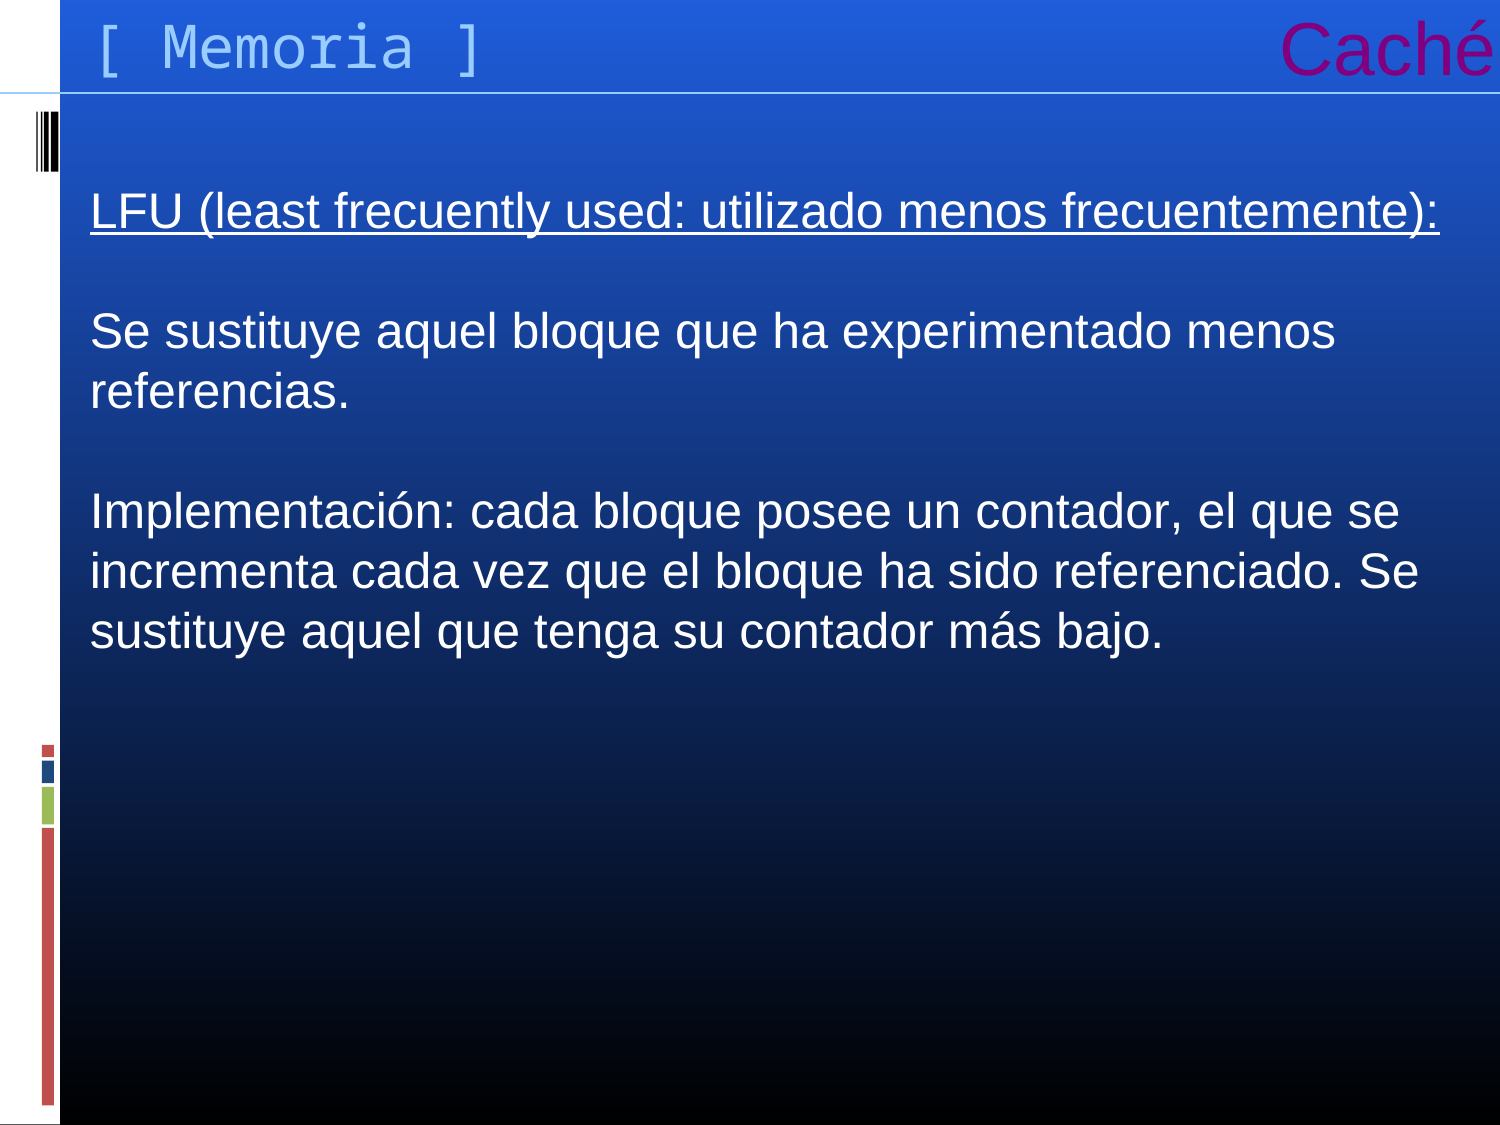

# [ Memoria ]
Caché
LFU (least frecuently used: utilizado menos frecuentemente):
Se sustituye aquel bloque que ha experimentado menos referencias.
Implementación: cada bloque posee un contador, el que se incrementa cada vez que el bloque ha sido referenciado. Se sustituye aquel que tenga su contador más bajo.